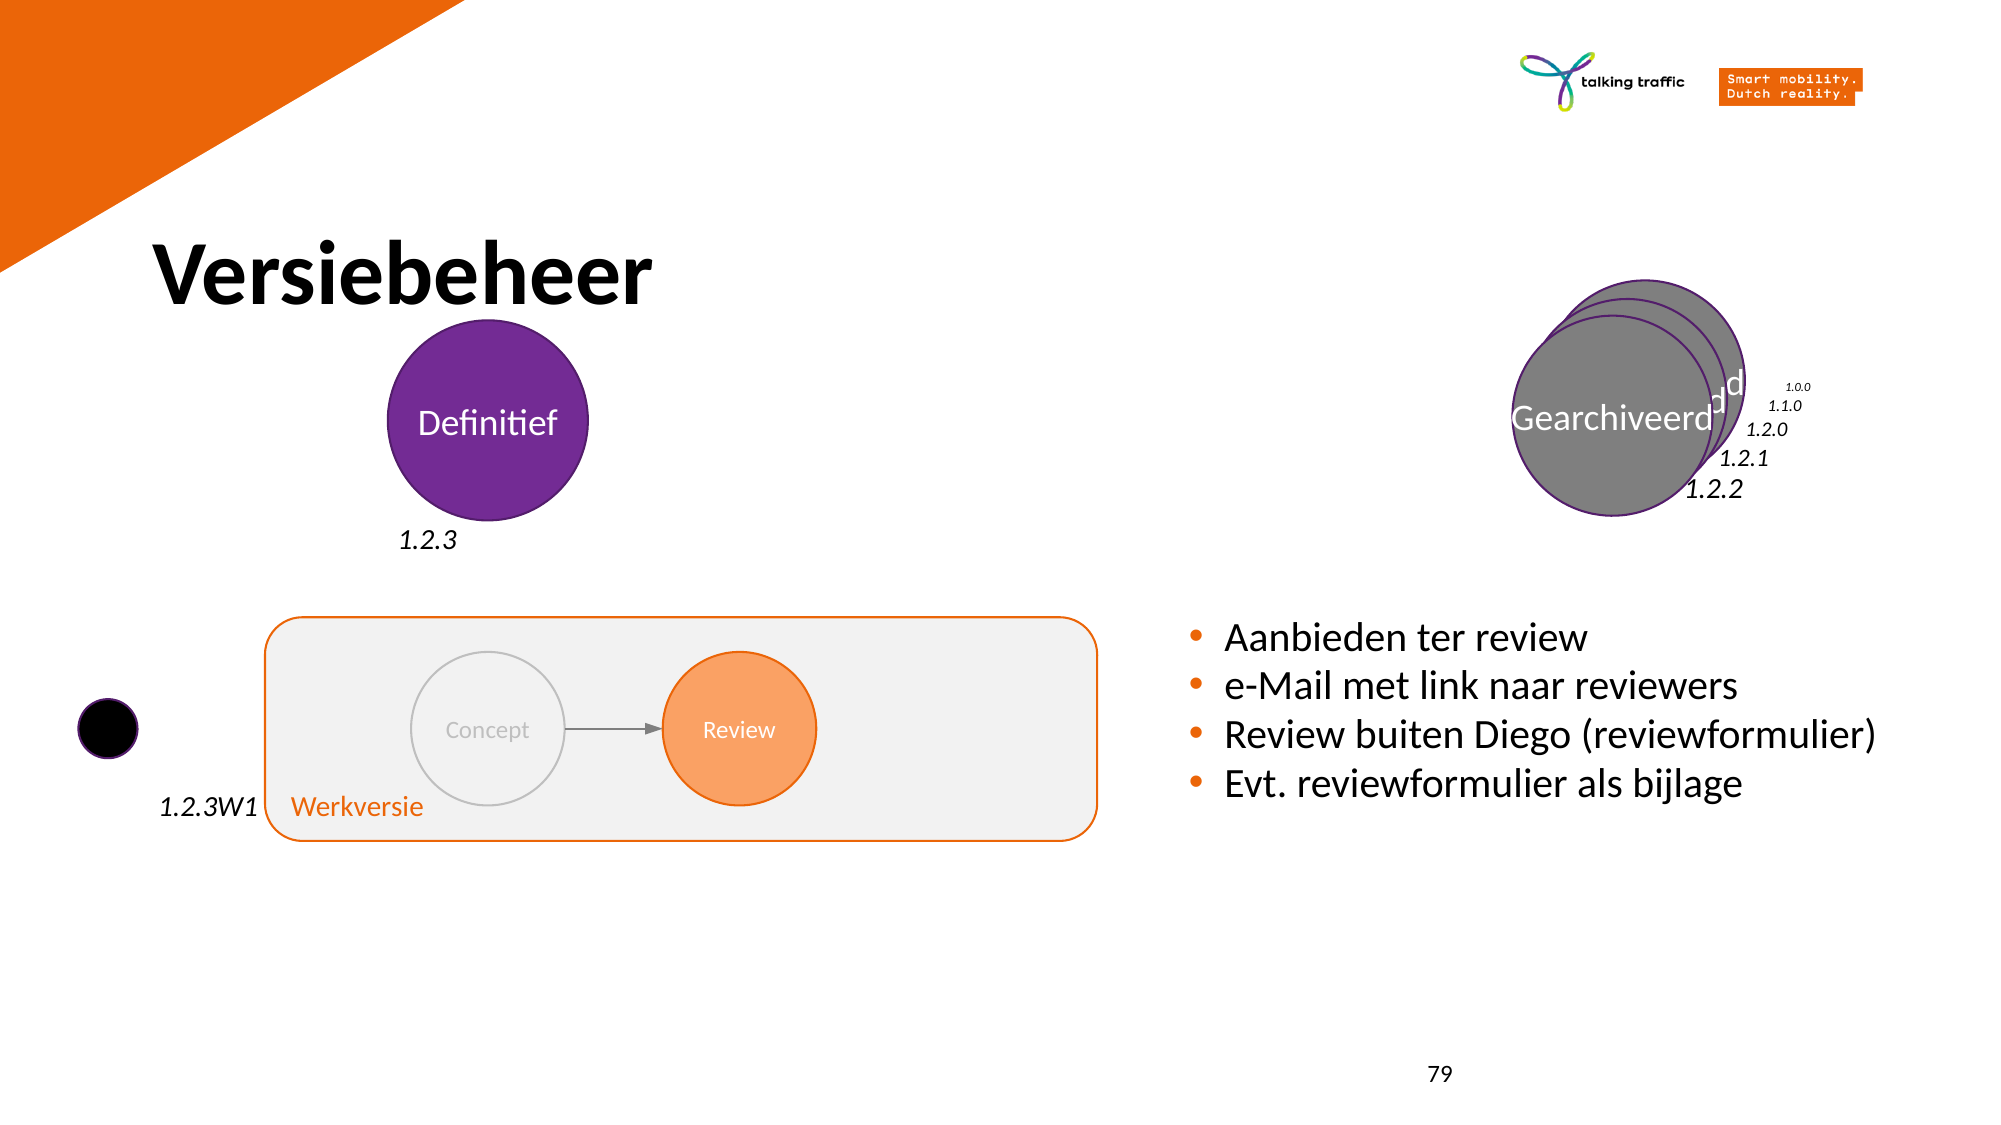

# Versiebeheer
Gearchiveerd
Gearchiveerd
Gearchiveerd
Definitief
1.0.0
1.1.0
1.2.0
1.2.1
1.2.2
1.2.3
Werkversie
Aanbieden ter review
e-Mail met link naar reviewers
Review buiten Diego (reviewformulier)
Evt. reviewformulier als bijlage
Concept
Review
1.2.3W1
79